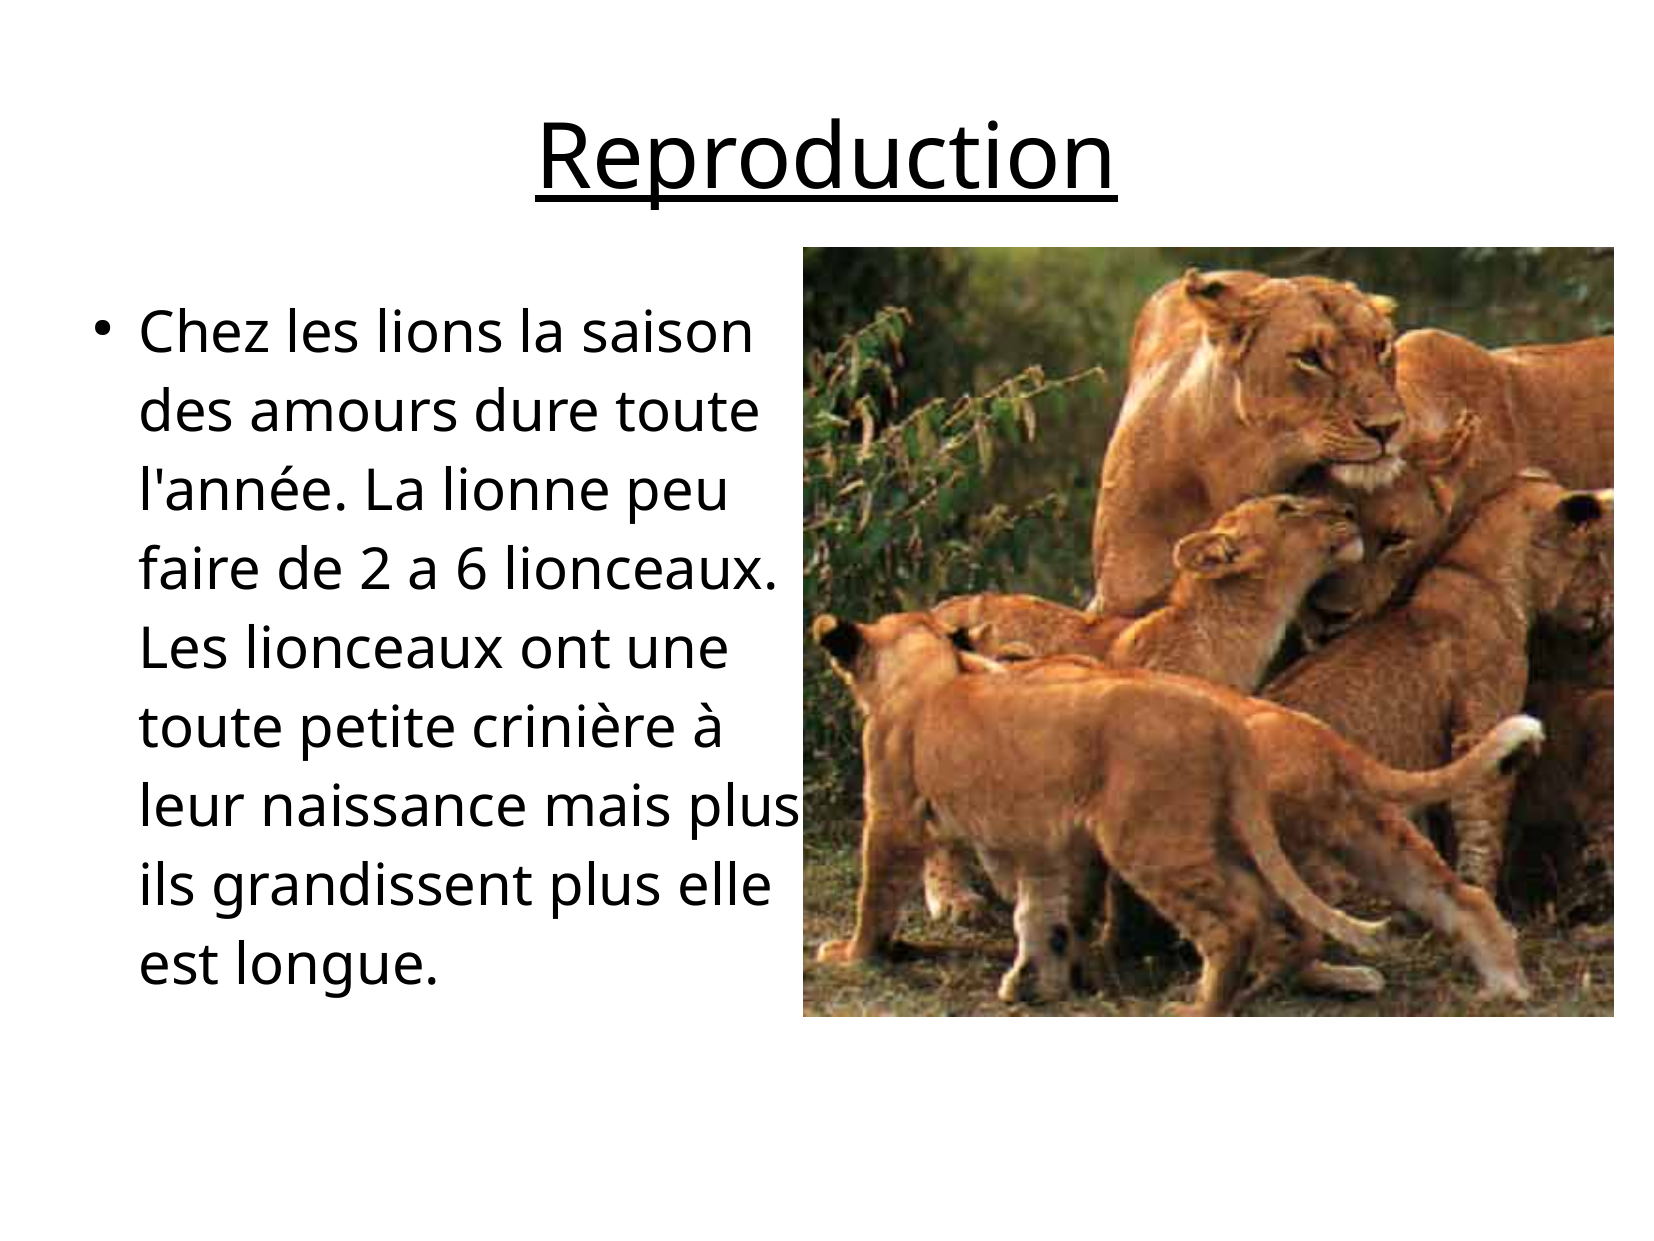

# Reproduction
Chez les lions la saison des amours dure toute l'année. La lionne peu faire de 2 a 6 lionceaux. Les lionceaux ont une toute petite crinière à leur naissance mais plus ils grandissent plus elle est longue.